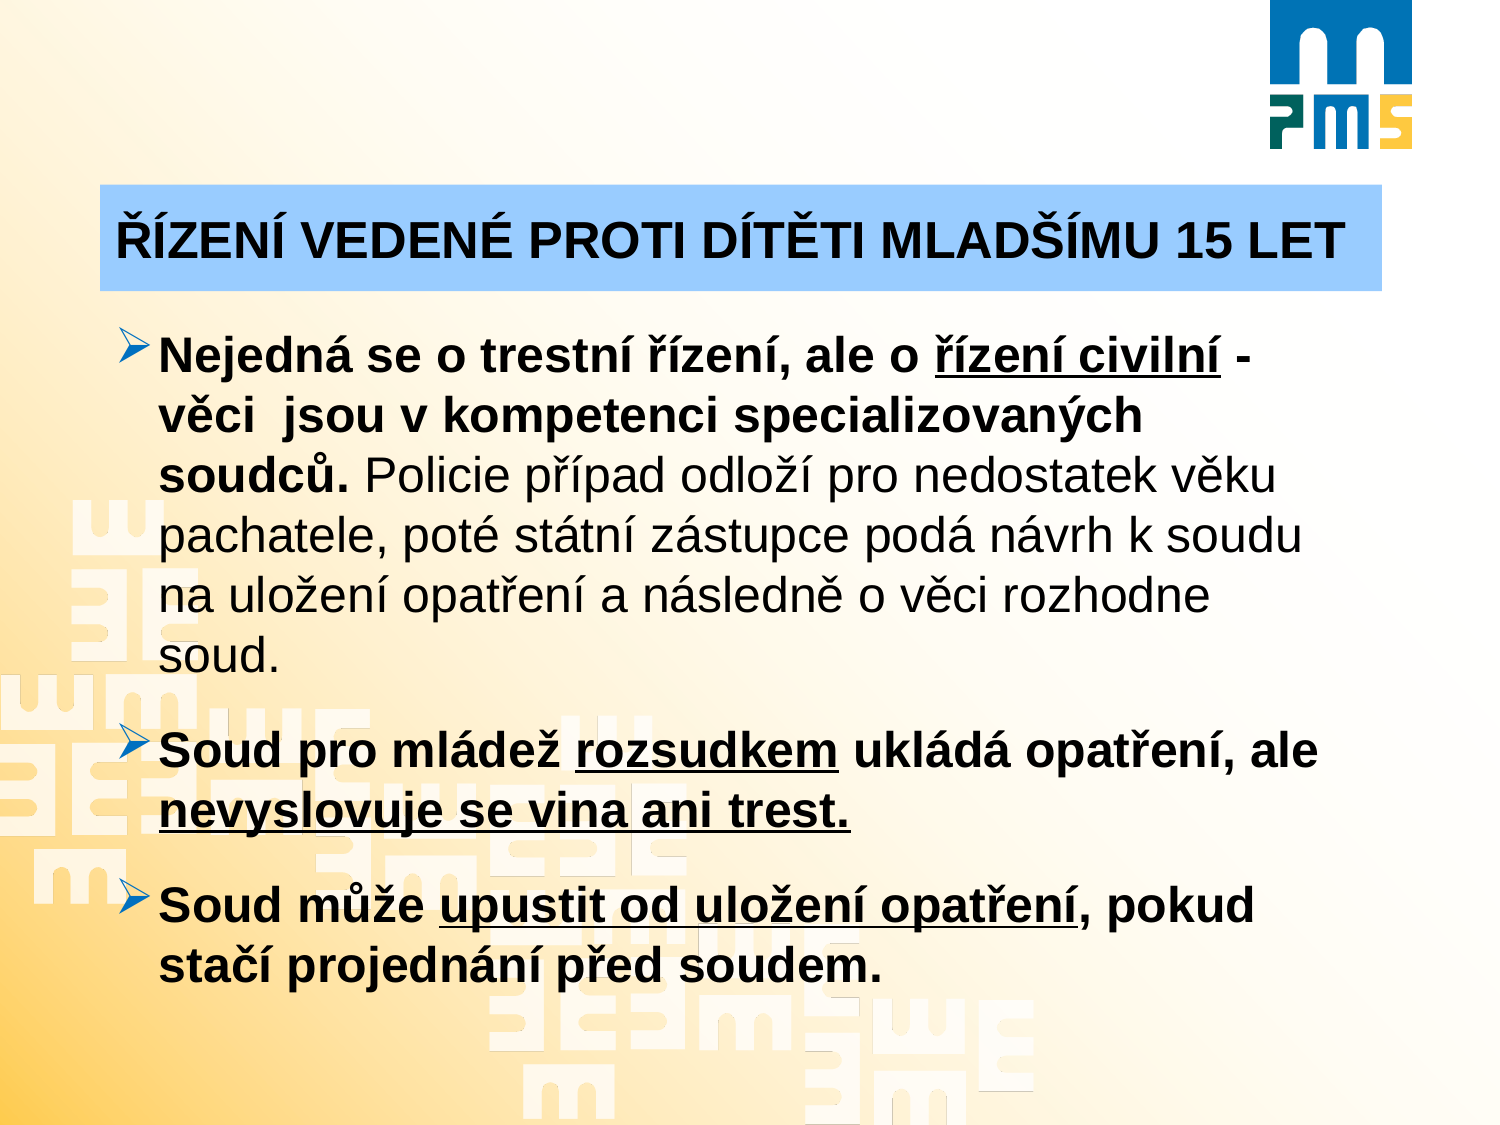

# ŘÍZENÍ VEDENÉ PROTI DÍTĚTI MLADŠÍMU 15 LET
Nejedná se o trestní řízení, ale o řízení civilní - věci jsou v kompetenci specializovaných soudců. Policie případ odloží pro nedostatek věku pachatele, poté státní zástupce podá návrh k soudu na uložení opatření a následně o věci rozhodne soud.
Soud pro mládež rozsudkem ukládá opatření, ale nevyslovuje se vina ani trest.
Soud může upustit od uložení opatření, pokud stačí projednání před soudem.